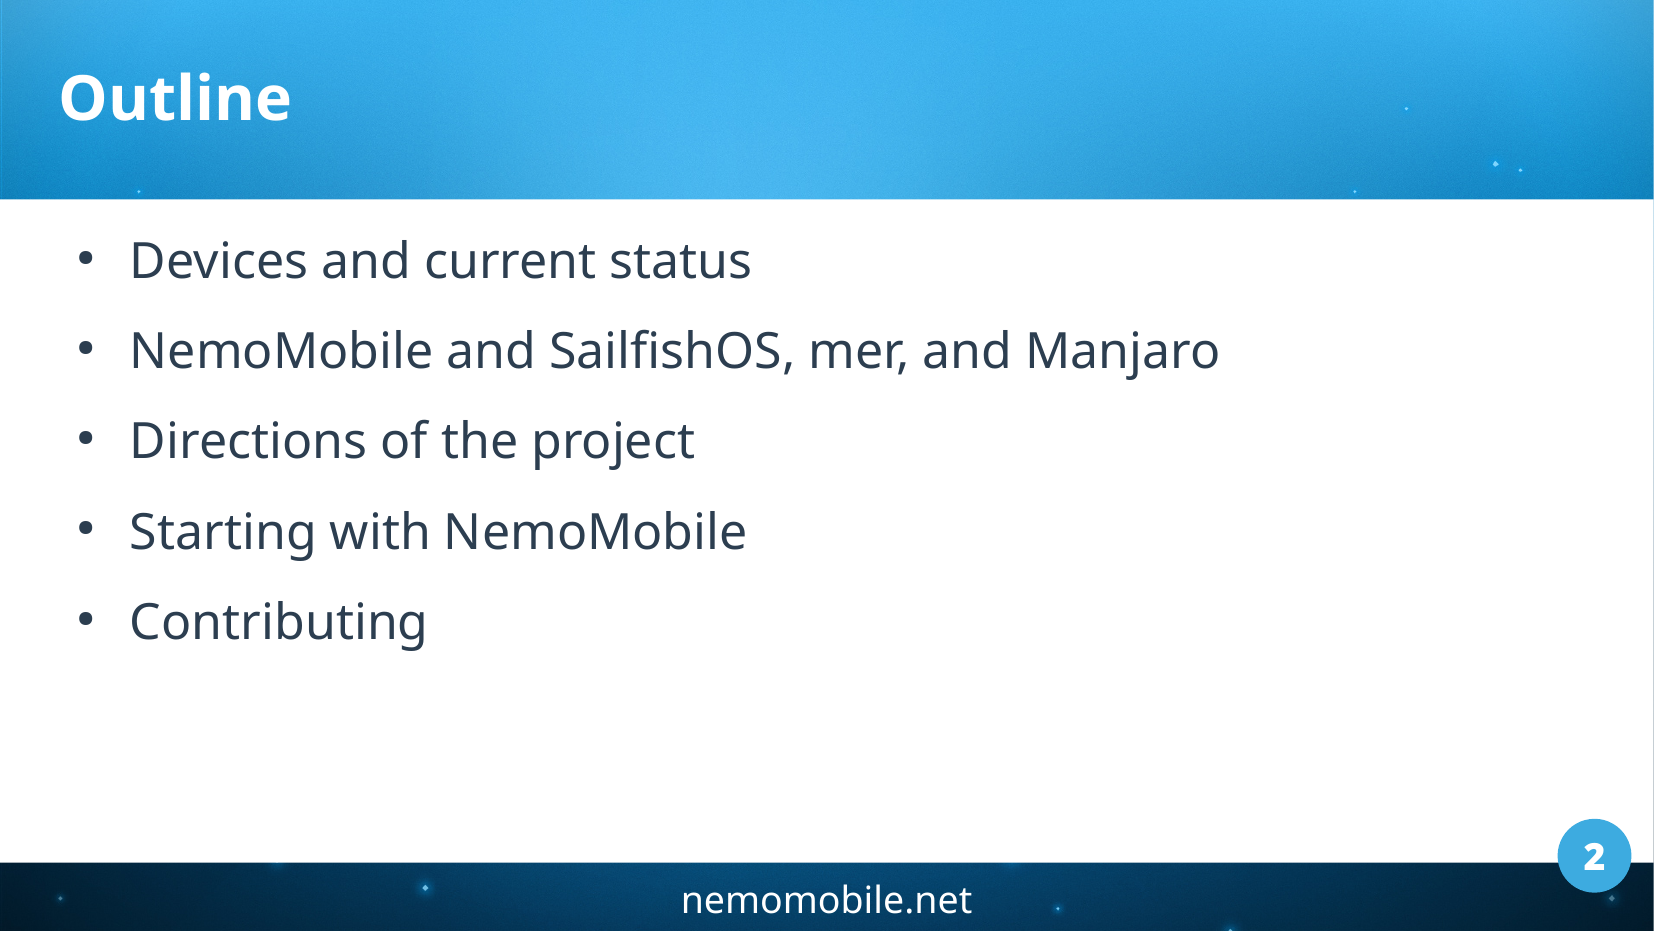

# Outline
Devices and current status
NemoMobile and SailfishOS, mer, and Manjaro
Directions of the project
Starting with NemoMobile
Contributing
nemomobile.net